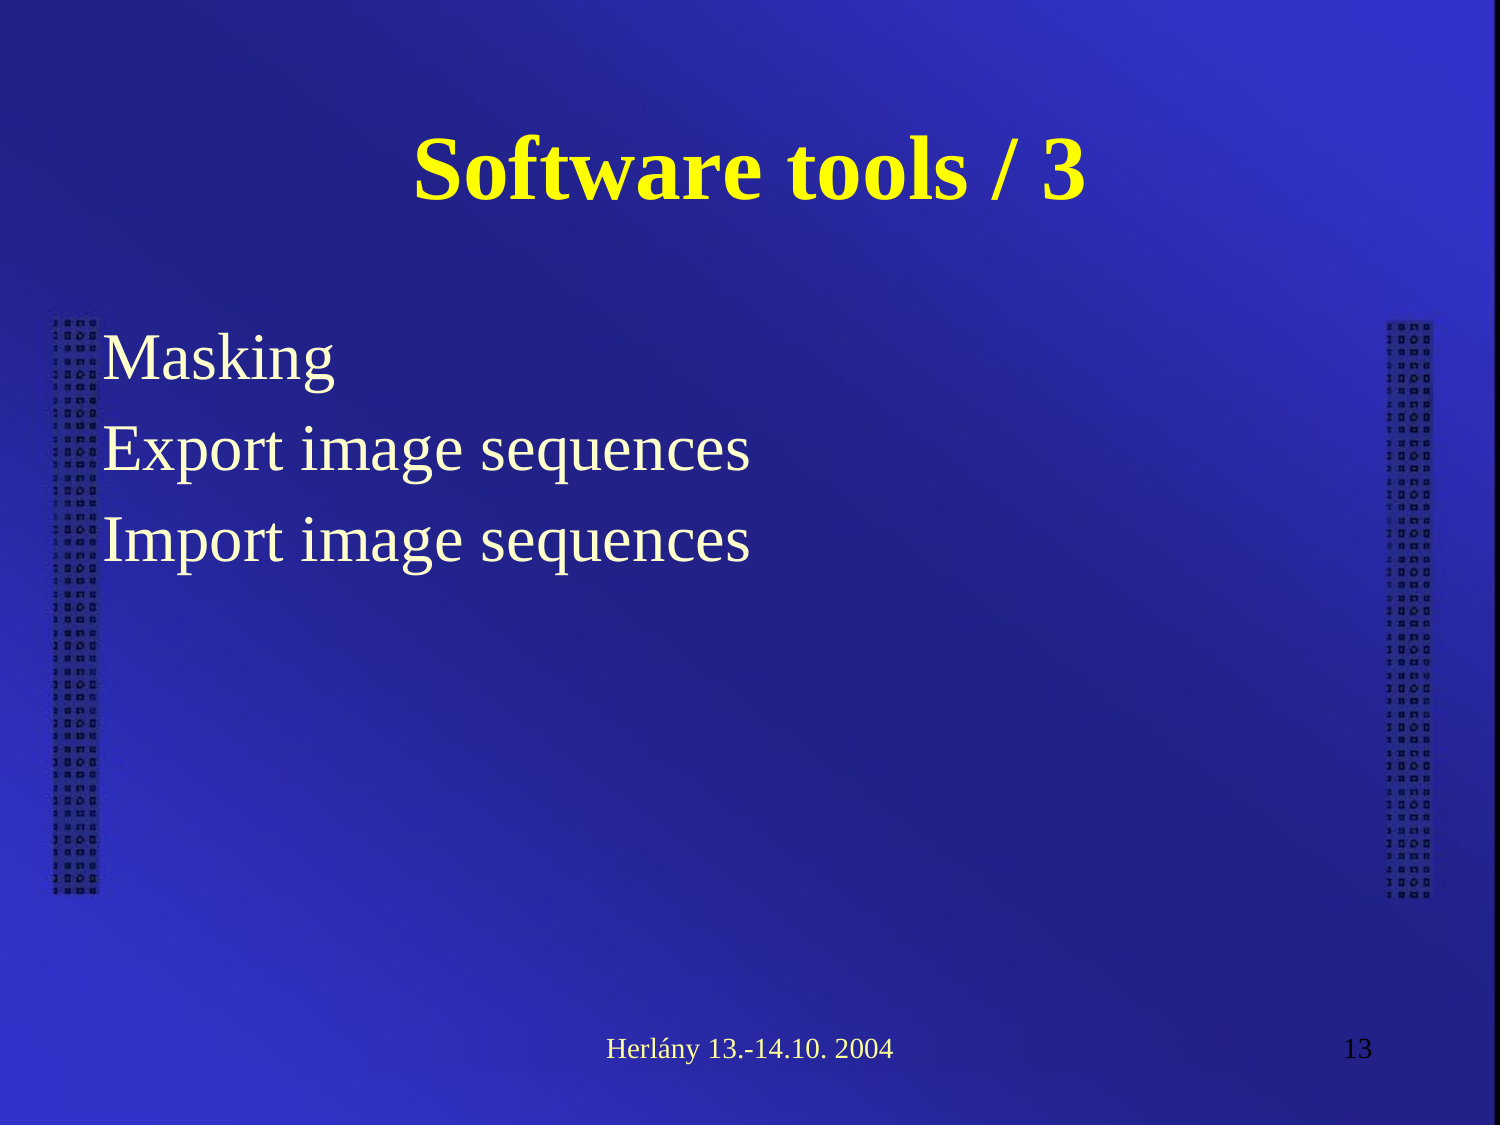

# Software tools / 3
Masking
Export image sequences
Import image sequences
Herlány 13.-14.10. 2004